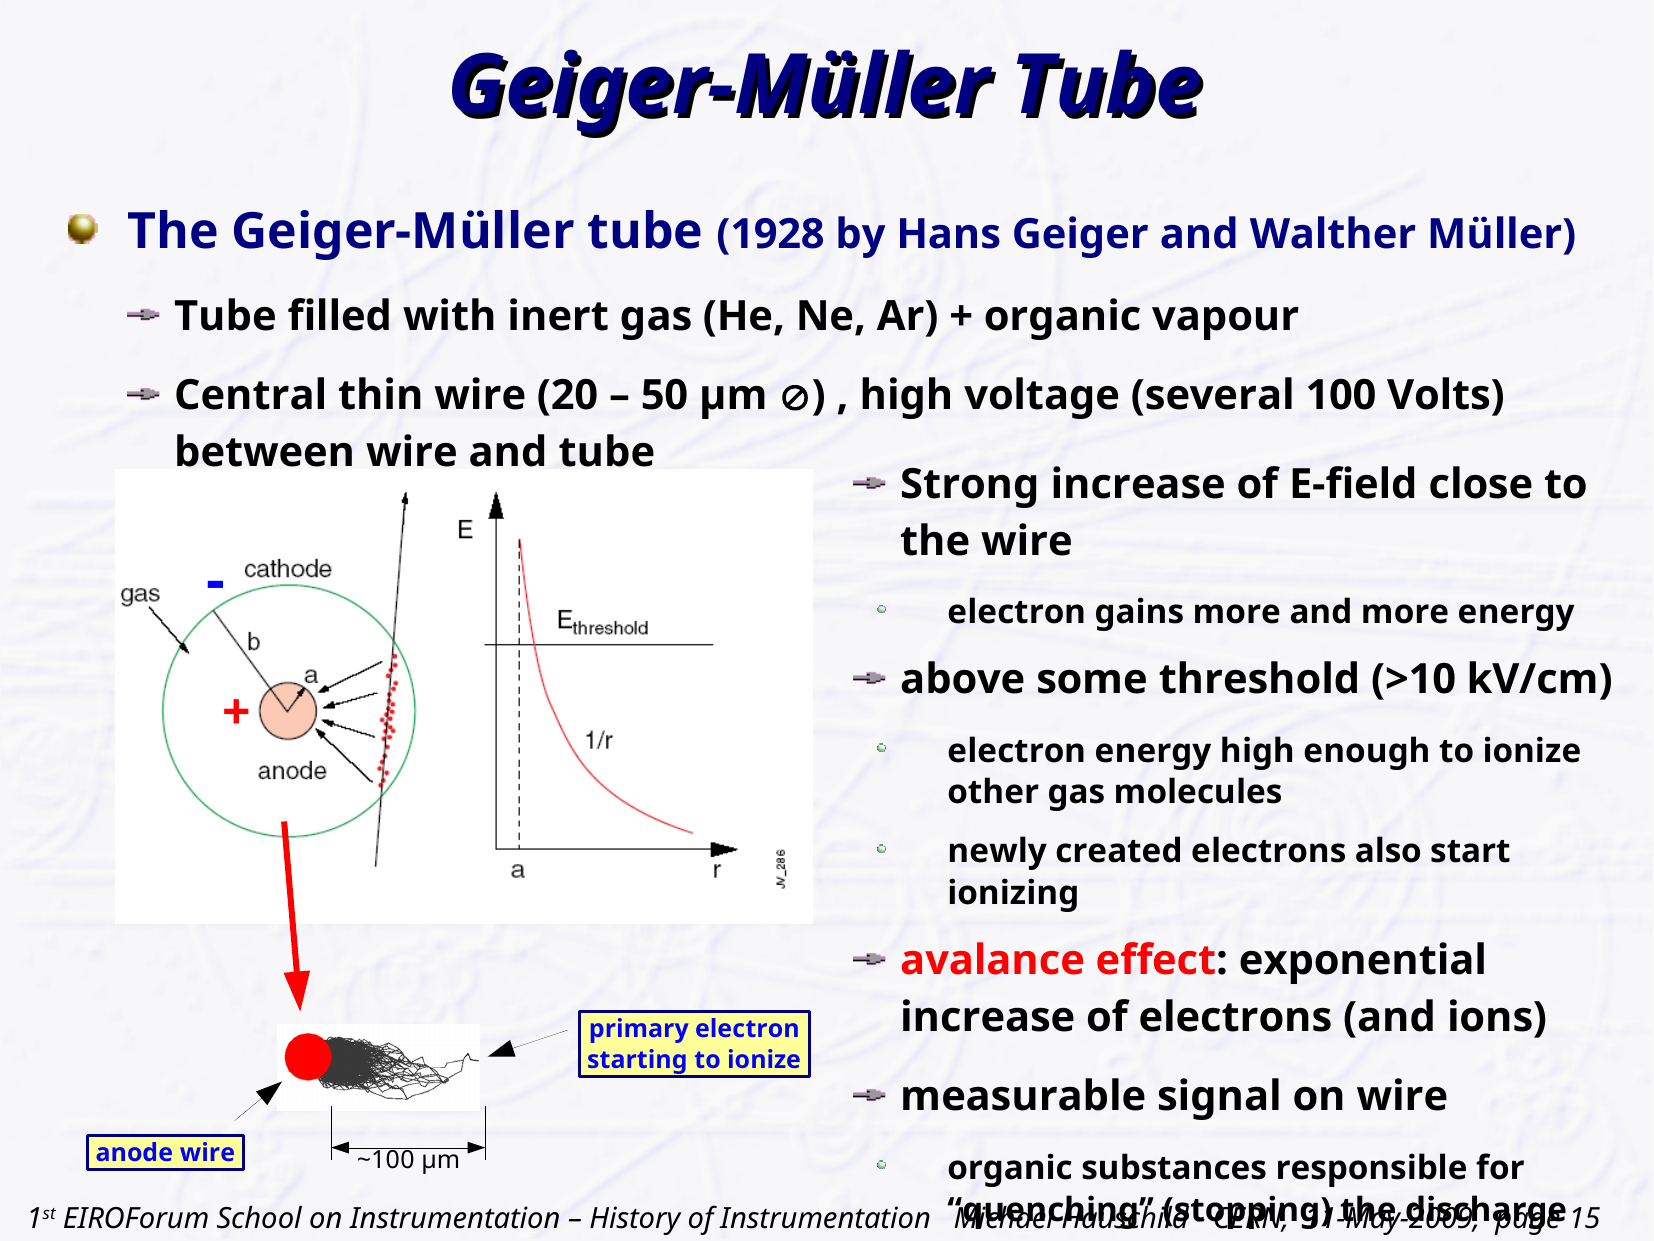

# Geiger-Müller Tube
The Geiger-Müller tube (1928 by Hans Geiger and Walther Müller)
Tube filled with inert gas (He, Ne, Ar) + organic vapour
Central thin wire (20 – 50 µm ) , high voltage (several 100 Volts) between wire and tube
Strong increase of E-field close to the wire
electron gains more and more energy
above some threshold (>10 kV/cm)
electron energy high enough to ionize other gas molecules
newly created electrons also start ionizing
avalance effect: exponential increase of electrons (and ions)
measurable signal on wire
organic substances responsible for “quenching” (stopping) the discharge
-
+
 primary electron
 starting to ionize
 anode wire